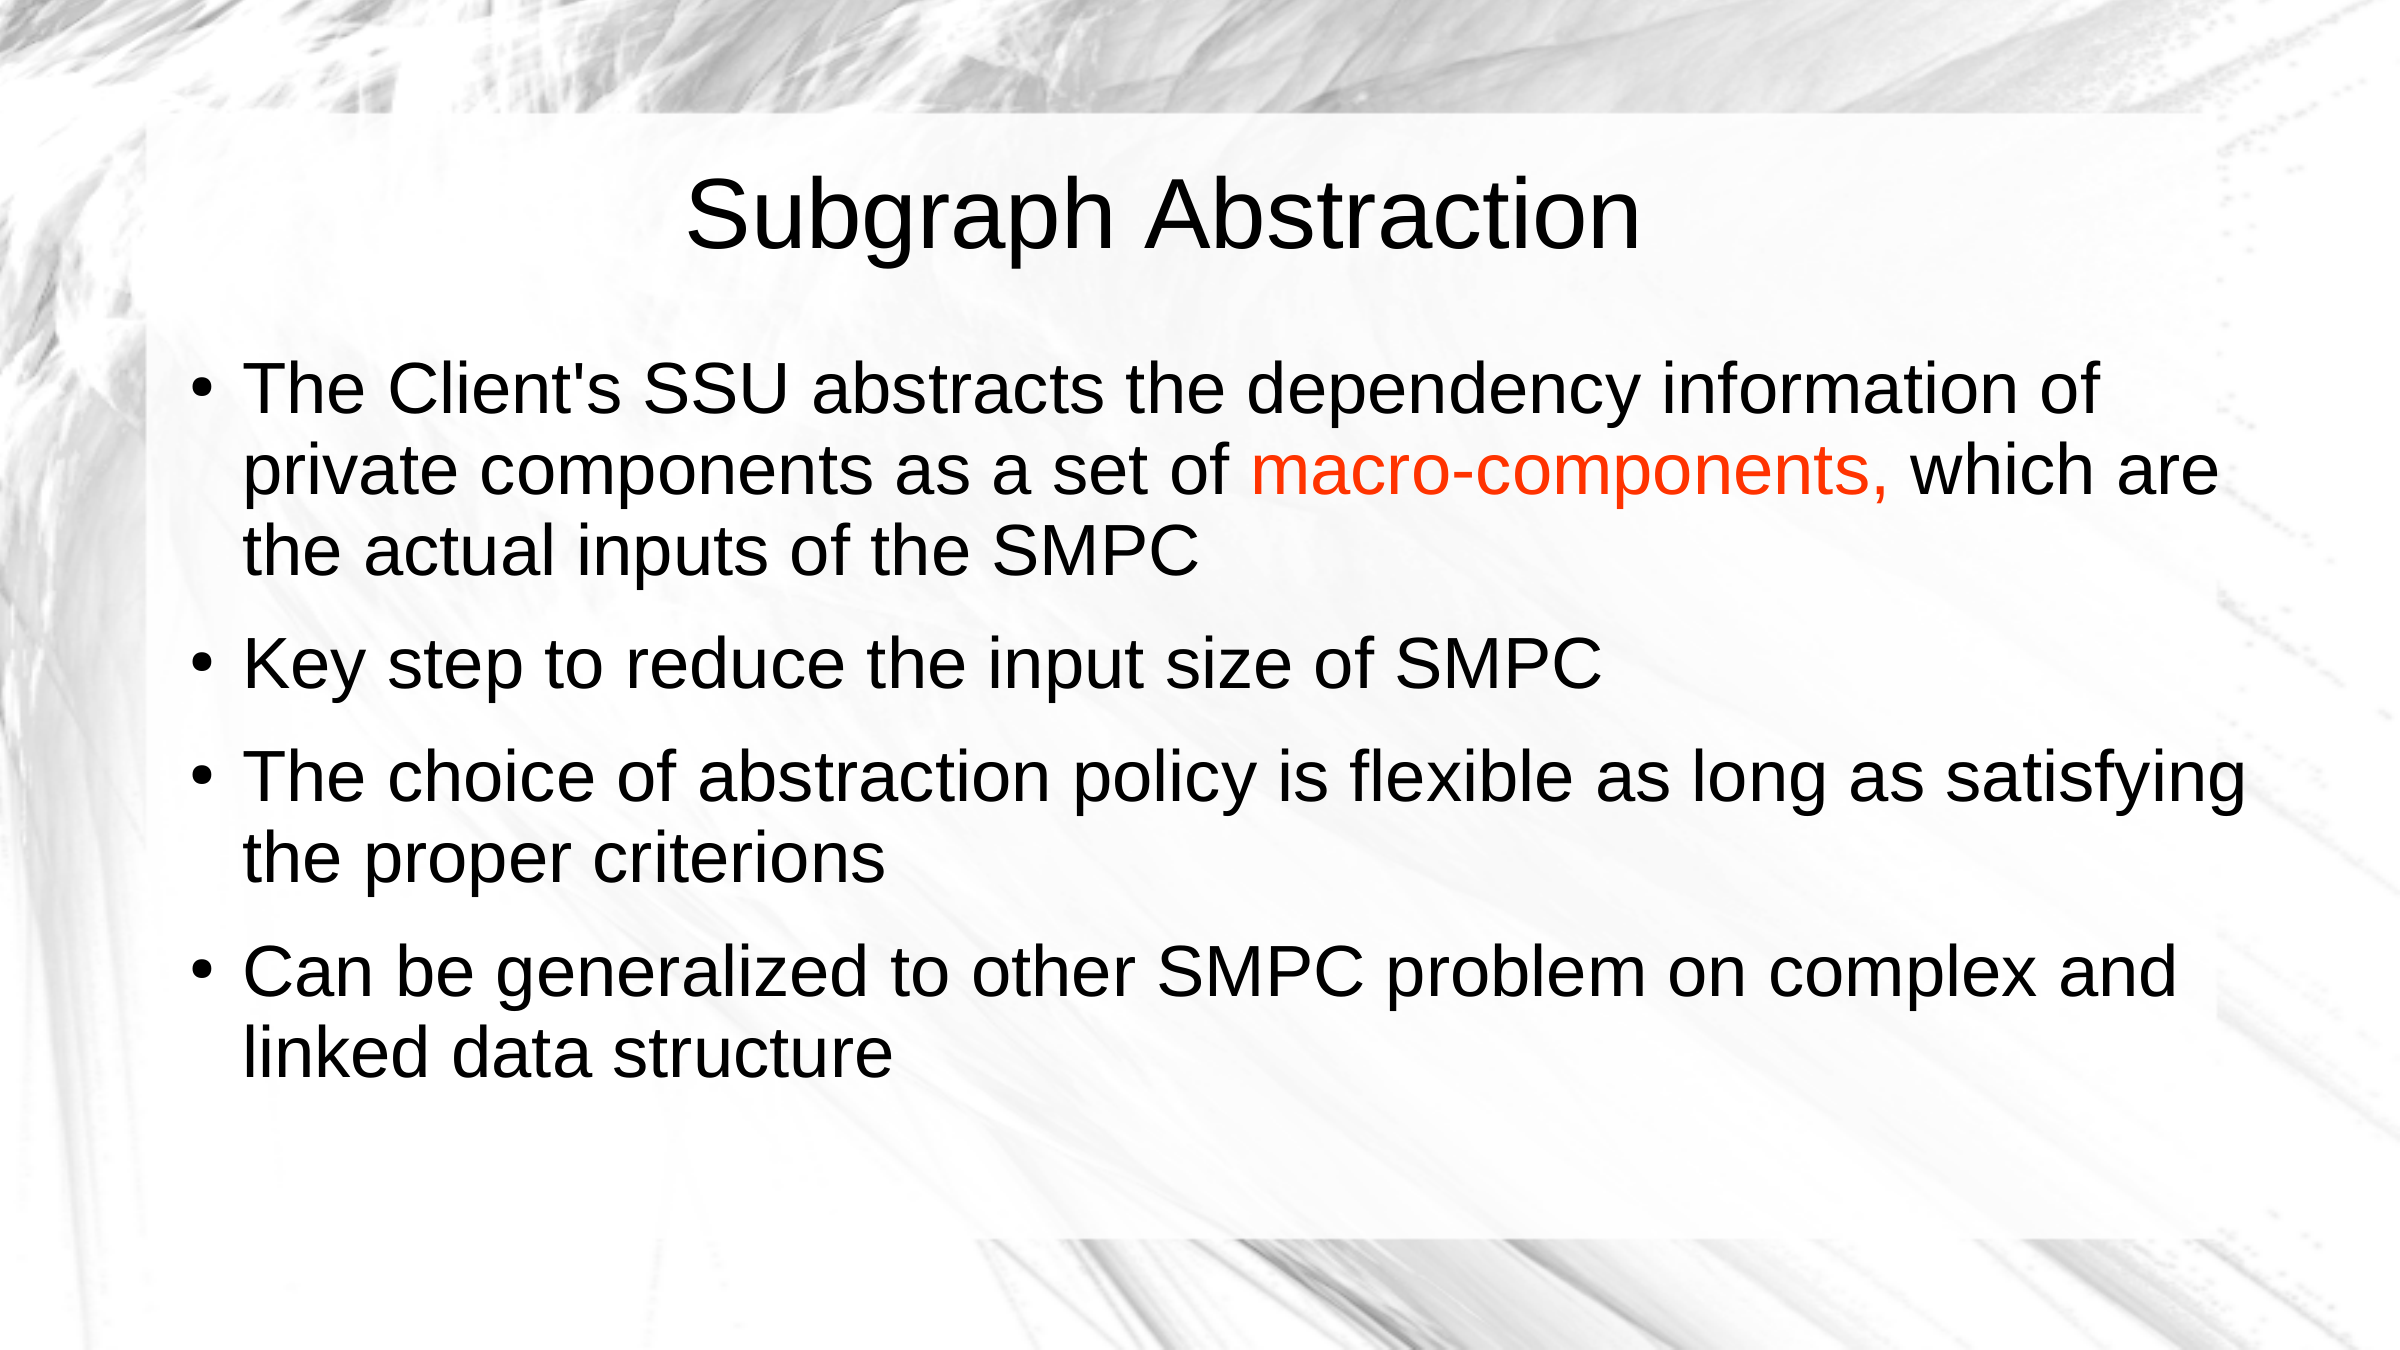

# Subgraph Abstraction
The Client's SSU abstracts the dependency information of private components as a set of macro-components, which are the actual inputs of the SMPC
Key step to reduce the input size of SMPC
The choice of abstraction policy is flexible as long as satisfying the proper criterions
Can be generalized to other SMPC problem on complex and linked data structure